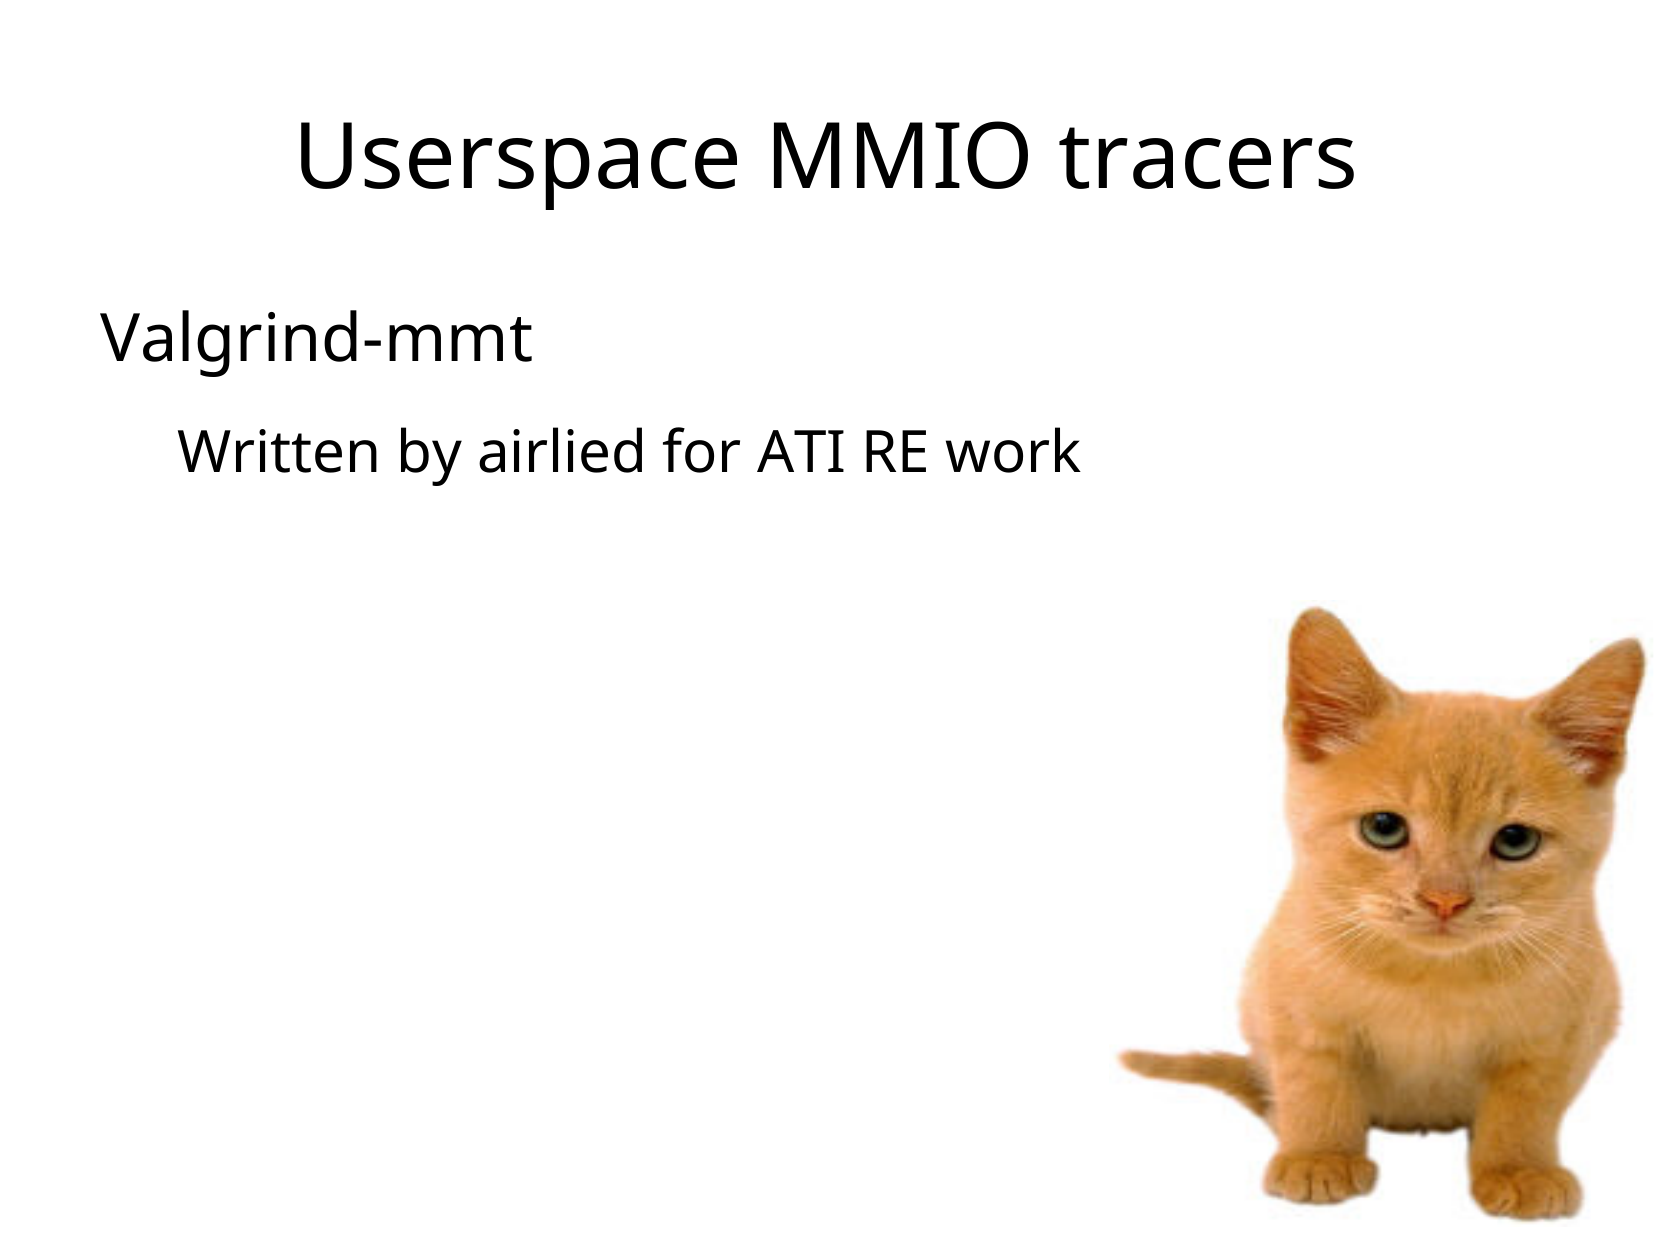

# Userspace MMIO tracers
Valgrind-mmt
Written by airlied for ATI RE work